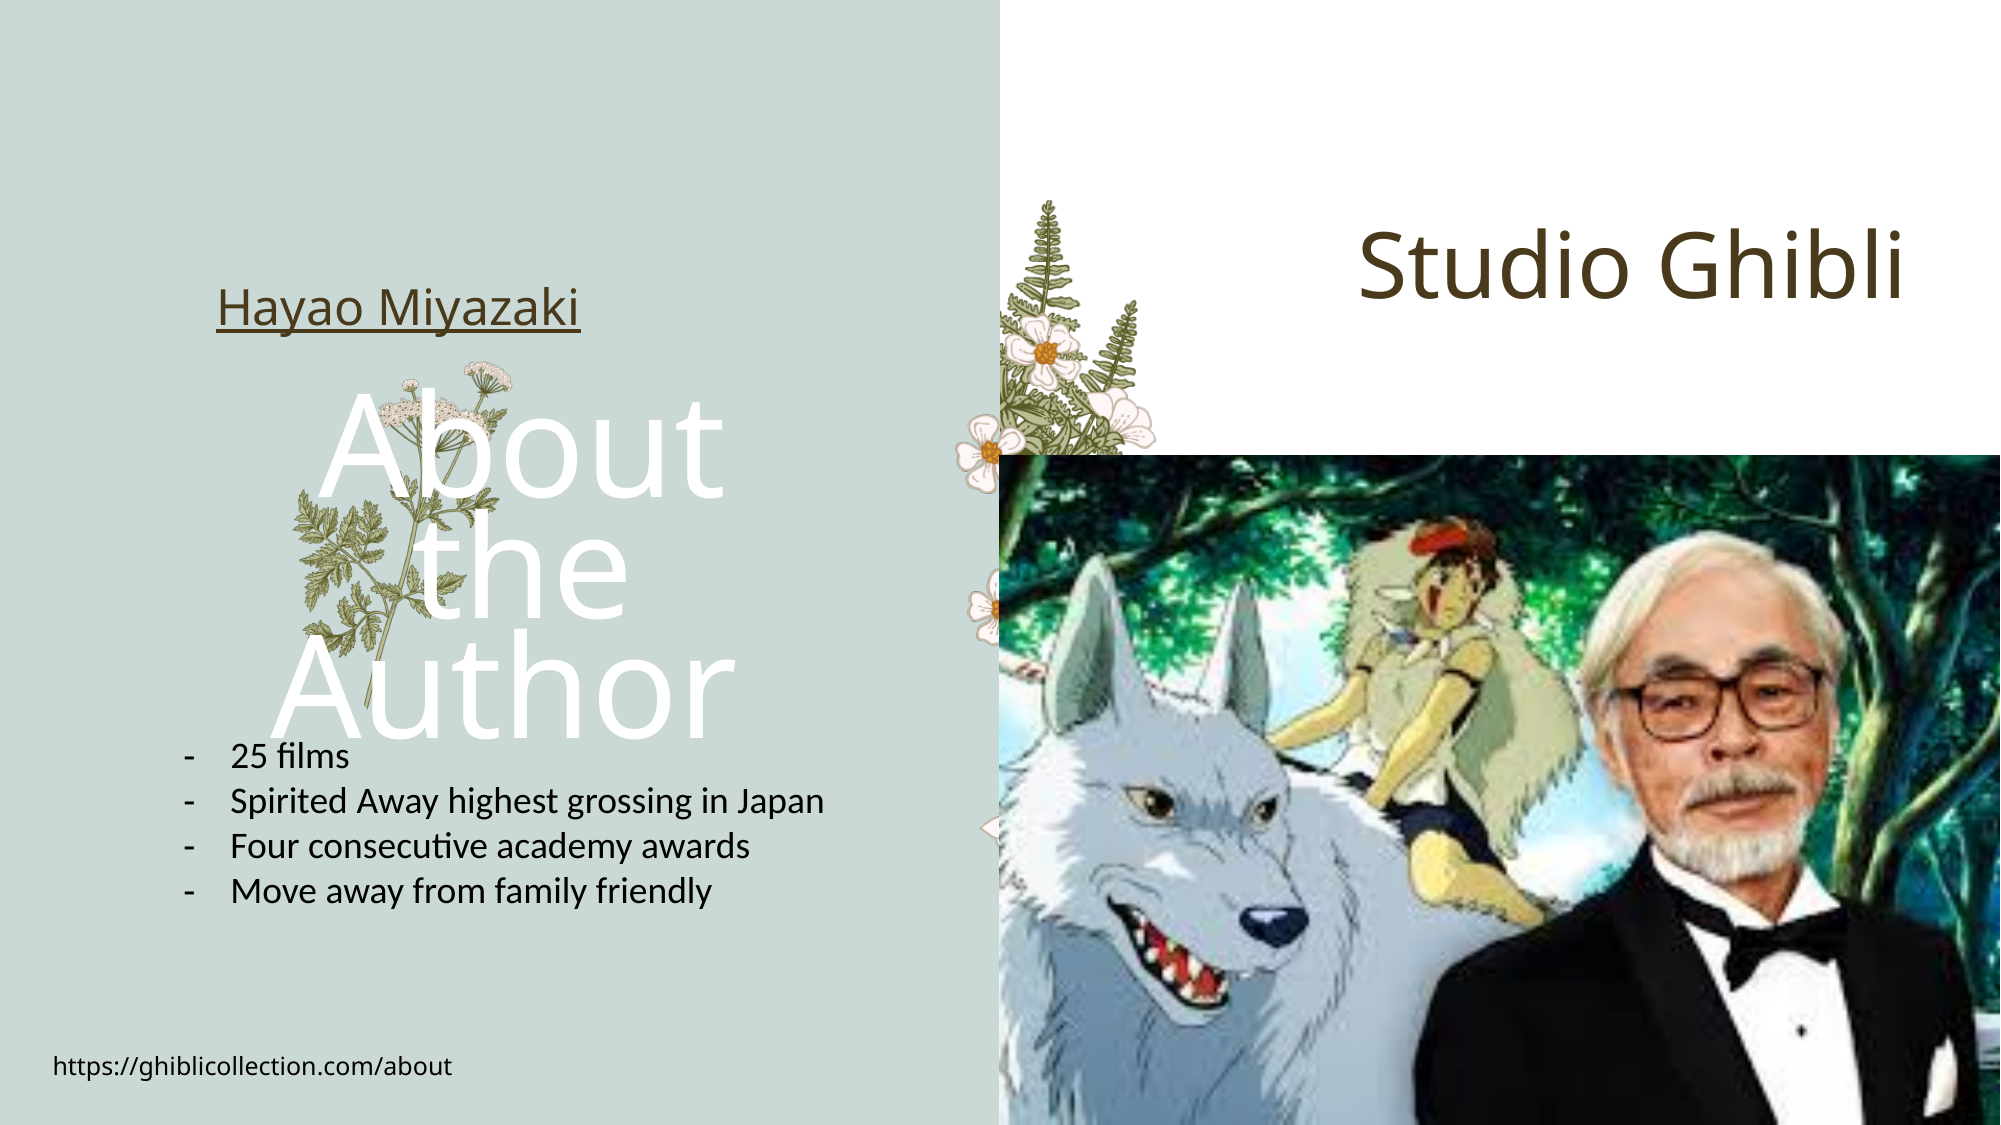

# Studio Ghibli
Hayao Miyazaki
About the Author
25 films
Spirited Away highest grossing in Japan
Four consecutive academy awards
Move away from family friendly
https://ghiblicollection.com/about